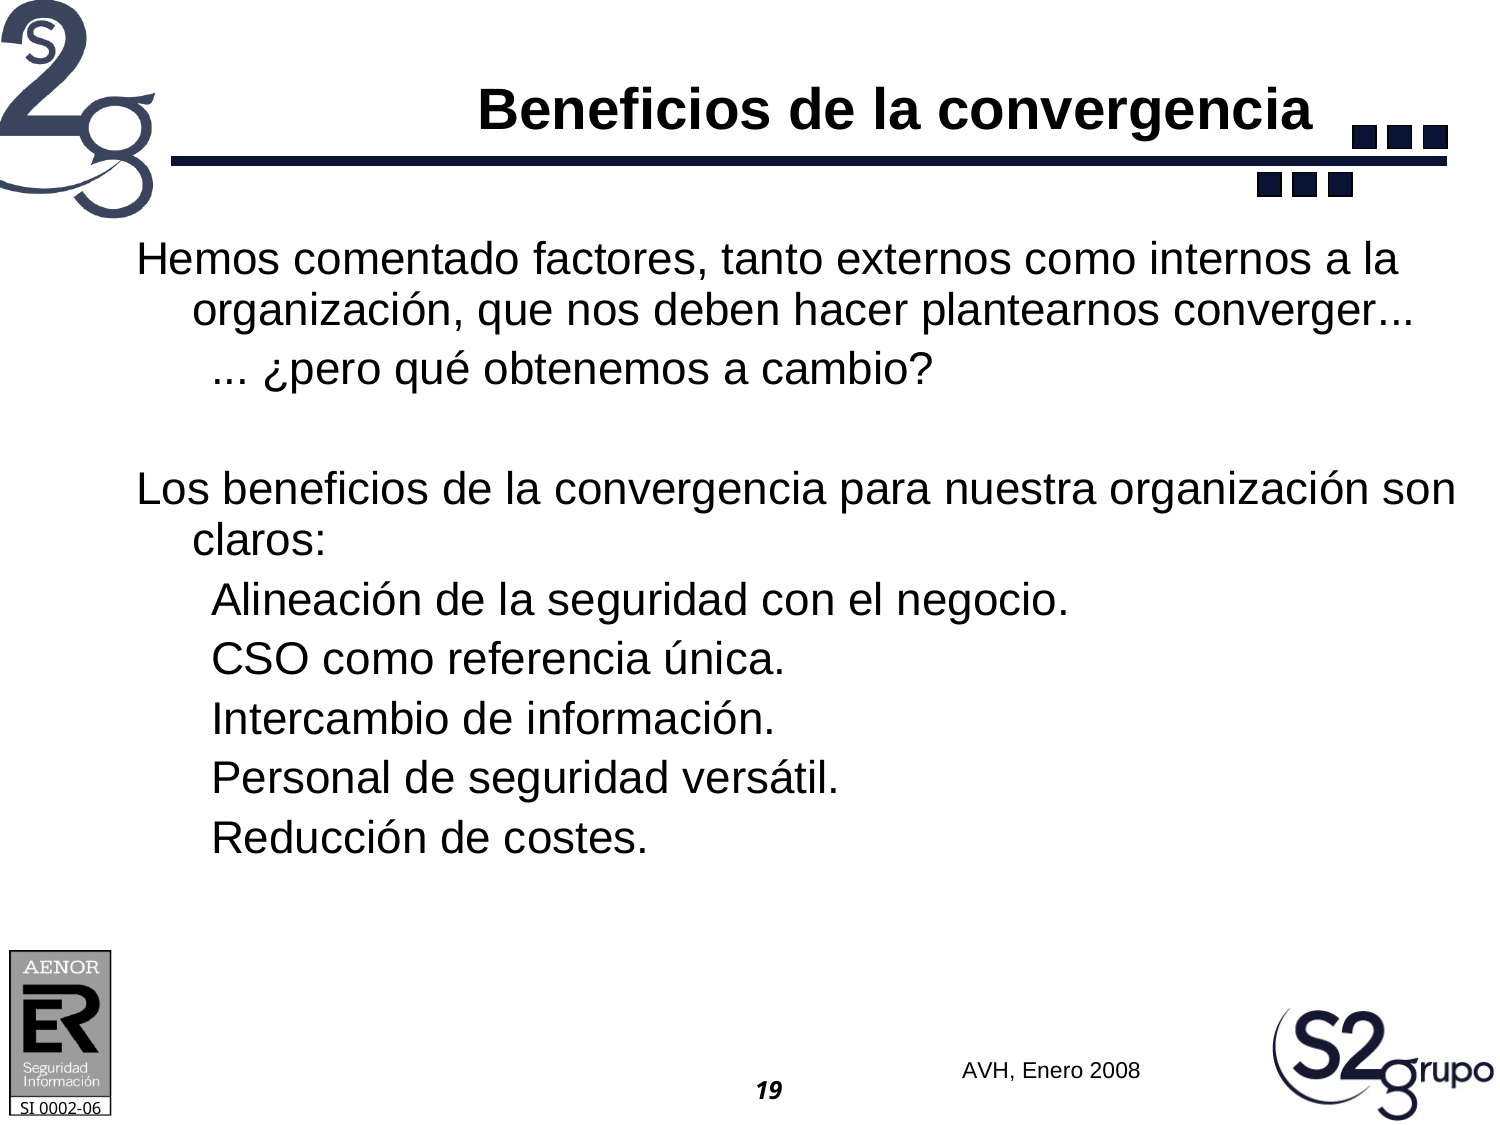

# Beneficios de la convergencia
Hemos comentado factores, tanto externos como internos a la organización, que nos deben hacer plantearnos converger...
... ¿pero qué obtenemos a cambio?
Los beneficios de la convergencia para nuestra organización son claros:
Alineación de la seguridad con el negocio.
CSO como referencia única.
Intercambio de información.
Personal de seguridad versátil.
Reducción de costes.
AVH, Enero 2008